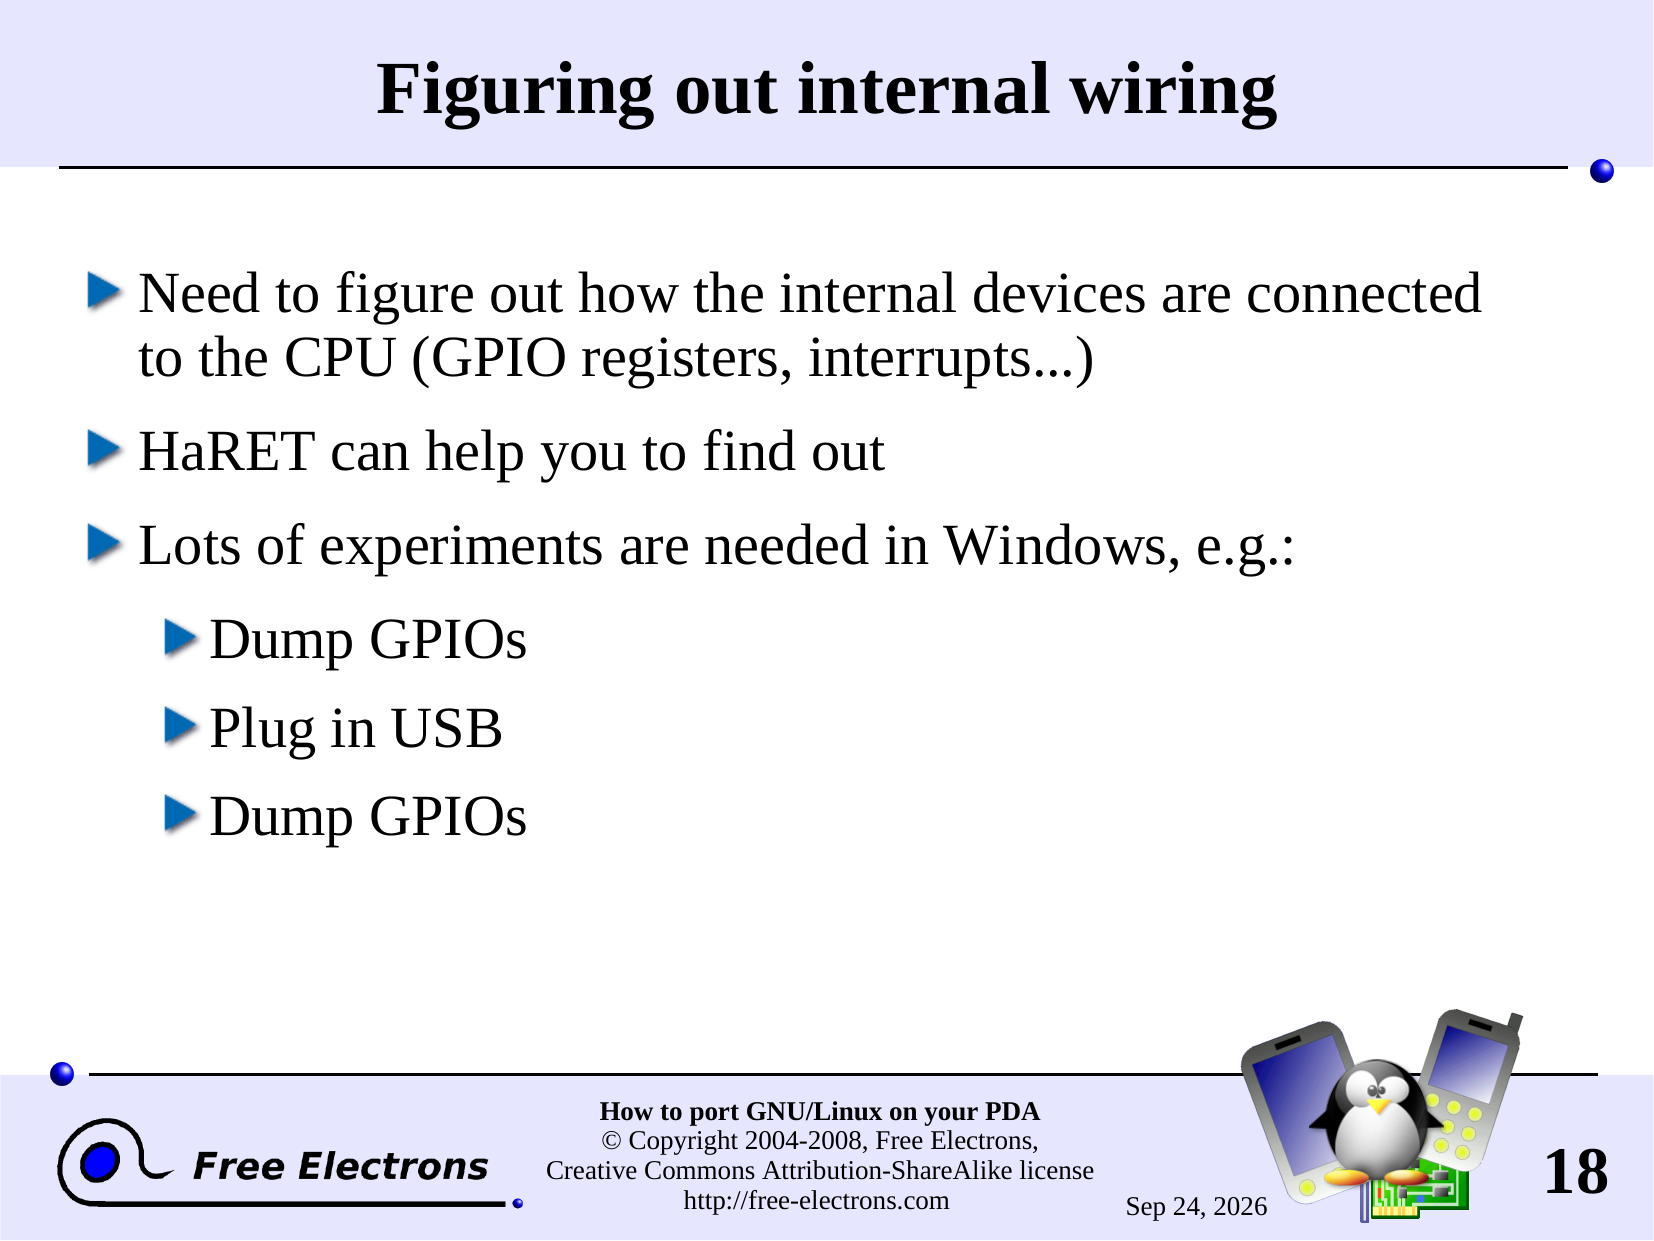

# Figuring out internal wiring
Need to figure out how the internal devices are connected to the CPU (GPIO registers, interrupts...)
HaRET can help you to find out
Lots of experiments are needed in Windows, e.g.:
Dump GPIOs
Plug in USB
Dump GPIOs